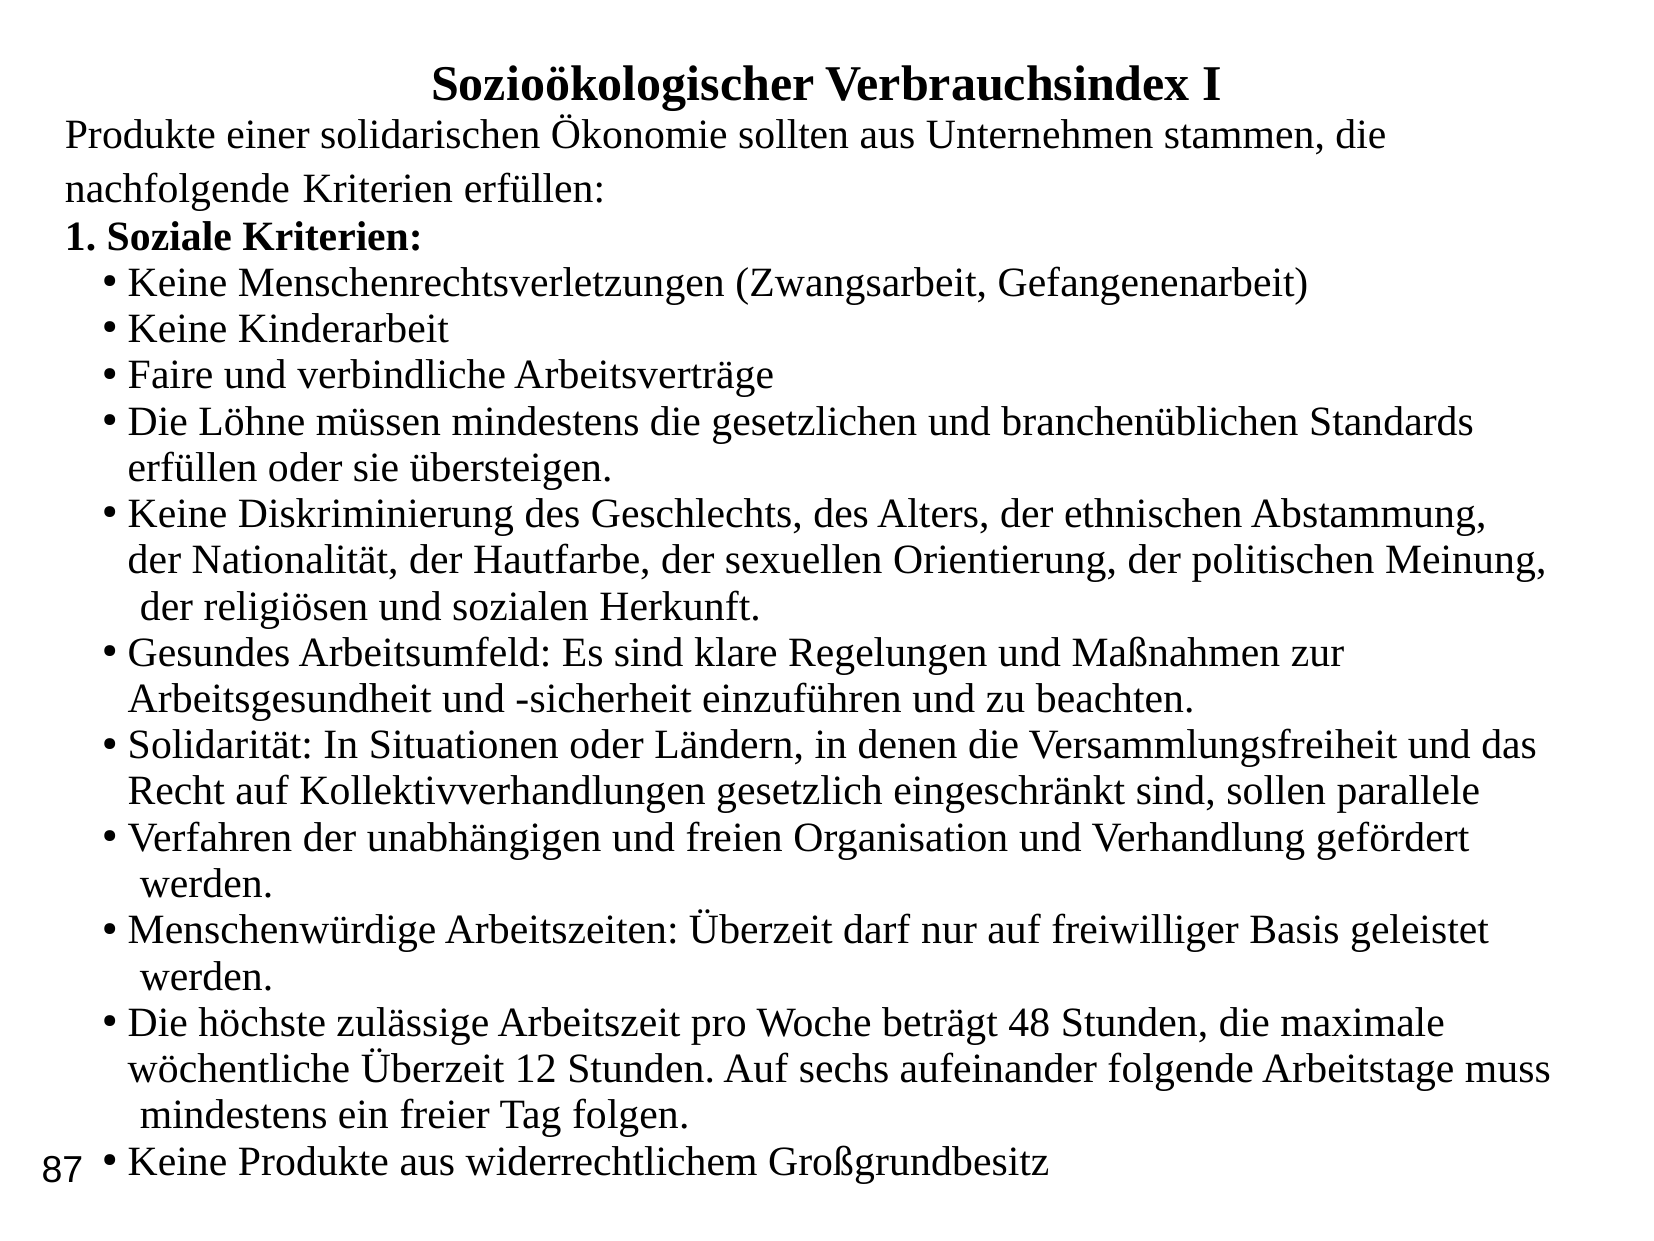

Sozioökologischer Verbrauchsindex I
Produkte einer solidarischen Ökonomie sollten aus Unternehmen stammen, die nachfolgende Kriterien erfüllen:
1. Soziale Kriterien:
 Keine Menschenrechtsverletzungen (Zwangsarbeit, Gefangenenarbeit)
 Keine Kinderarbeit
 Faire und verbindliche Arbeitsverträge
 Die Löhne müssen mindestens die gesetzlichen und branchenüblichen Standards
 erfüllen oder sie übersteigen.
 Keine Diskriminierung des Geschlechts, des Alters, der ethnischen Abstammung,
 der Nationalität, der Hautfarbe, der sexuellen Orientierung, der politischen Meinung, der religiösen und sozialen Herkunft.
 Gesundes Arbeitsumfeld: Es sind klare Regelungen und Maßnahmen zur
 Arbeitsgesundheit und -sicherheit einzuführen und zu beachten.
 Solidarität: In Situationen oder Ländern, in denen die Versammlungsfreiheit und das
 Recht auf Kollektivverhandlungen gesetzlich eingeschränkt sind, sollen parallele
 Verfahren der unabhängigen und freien Organisation und Verhandlung gefördert werden.
 Menschenwürdige Arbeitszeiten: Überzeit darf nur auf freiwilliger Basis geleistet werden.
 Die höchste zulässige Arbeitszeit pro Woche beträgt 48 Stunden, die maximale
 wöchentliche Überzeit 12 Stunden. Auf sechs aufeinander folgende Arbeitstage muss mindestens ein freier Tag folgen.
 Keine Produkte aus widerrechtlichem Großgrundbesitz